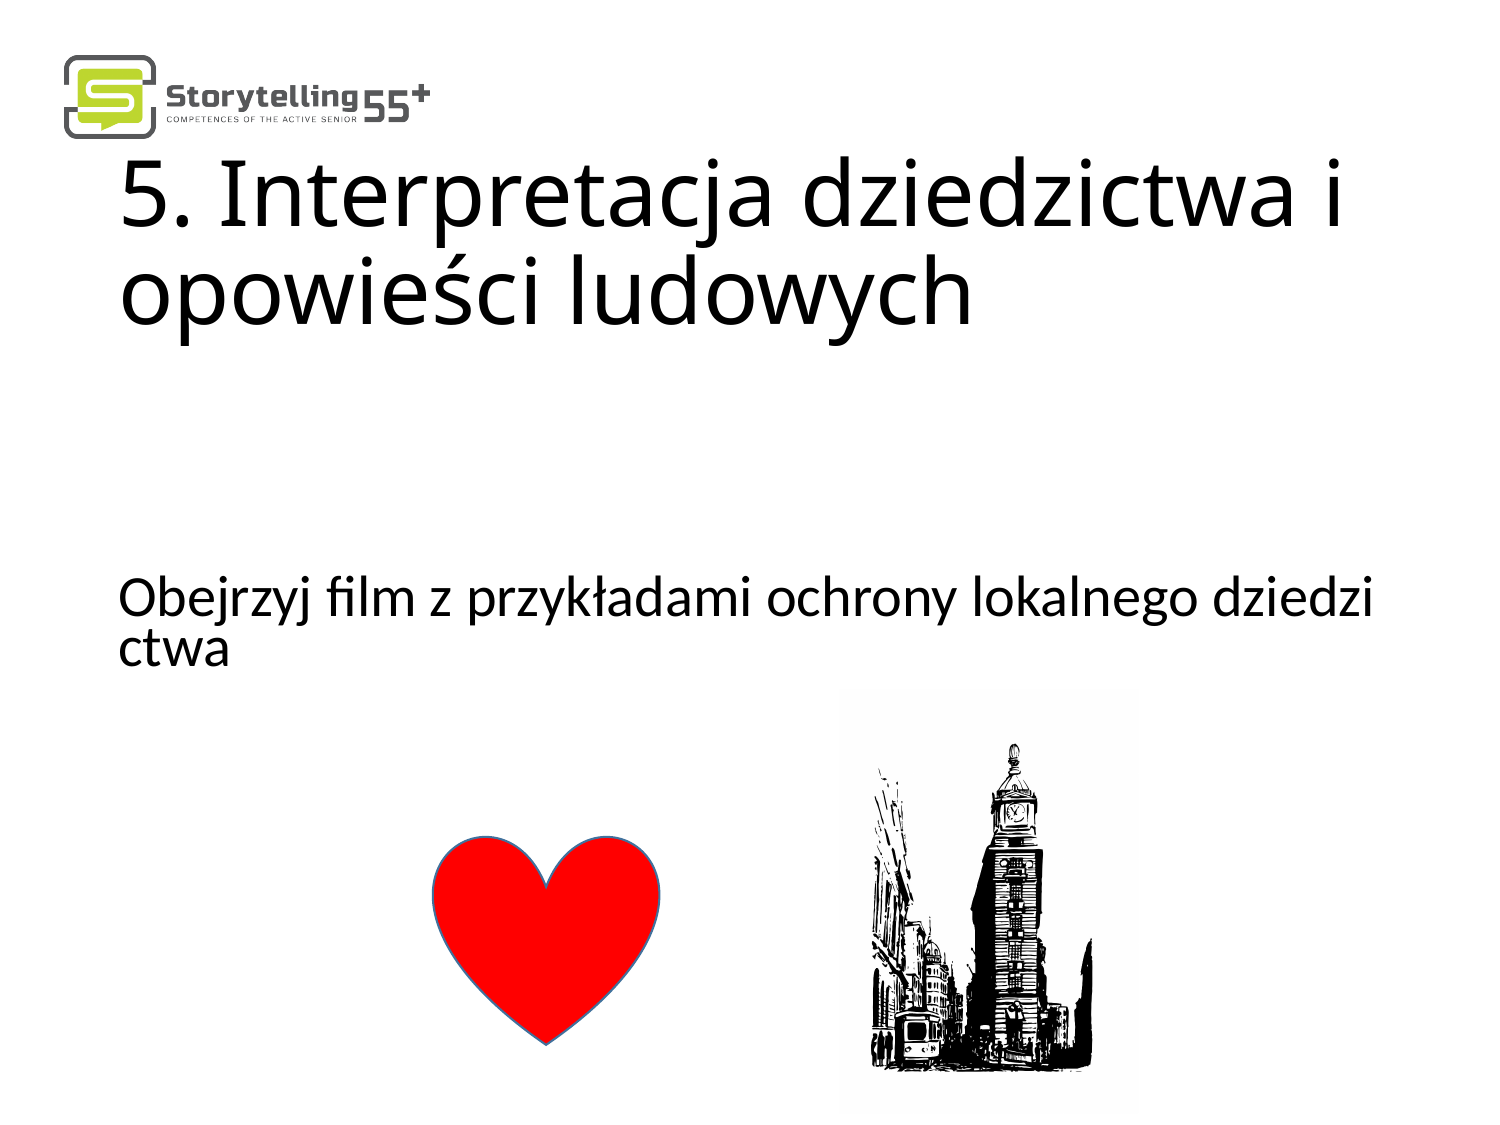

# 5. Interpretacja dziedzictwa i opowieści ludowych
Obejrzyj film z przykładami ochrony lokalnego dziedzictwa